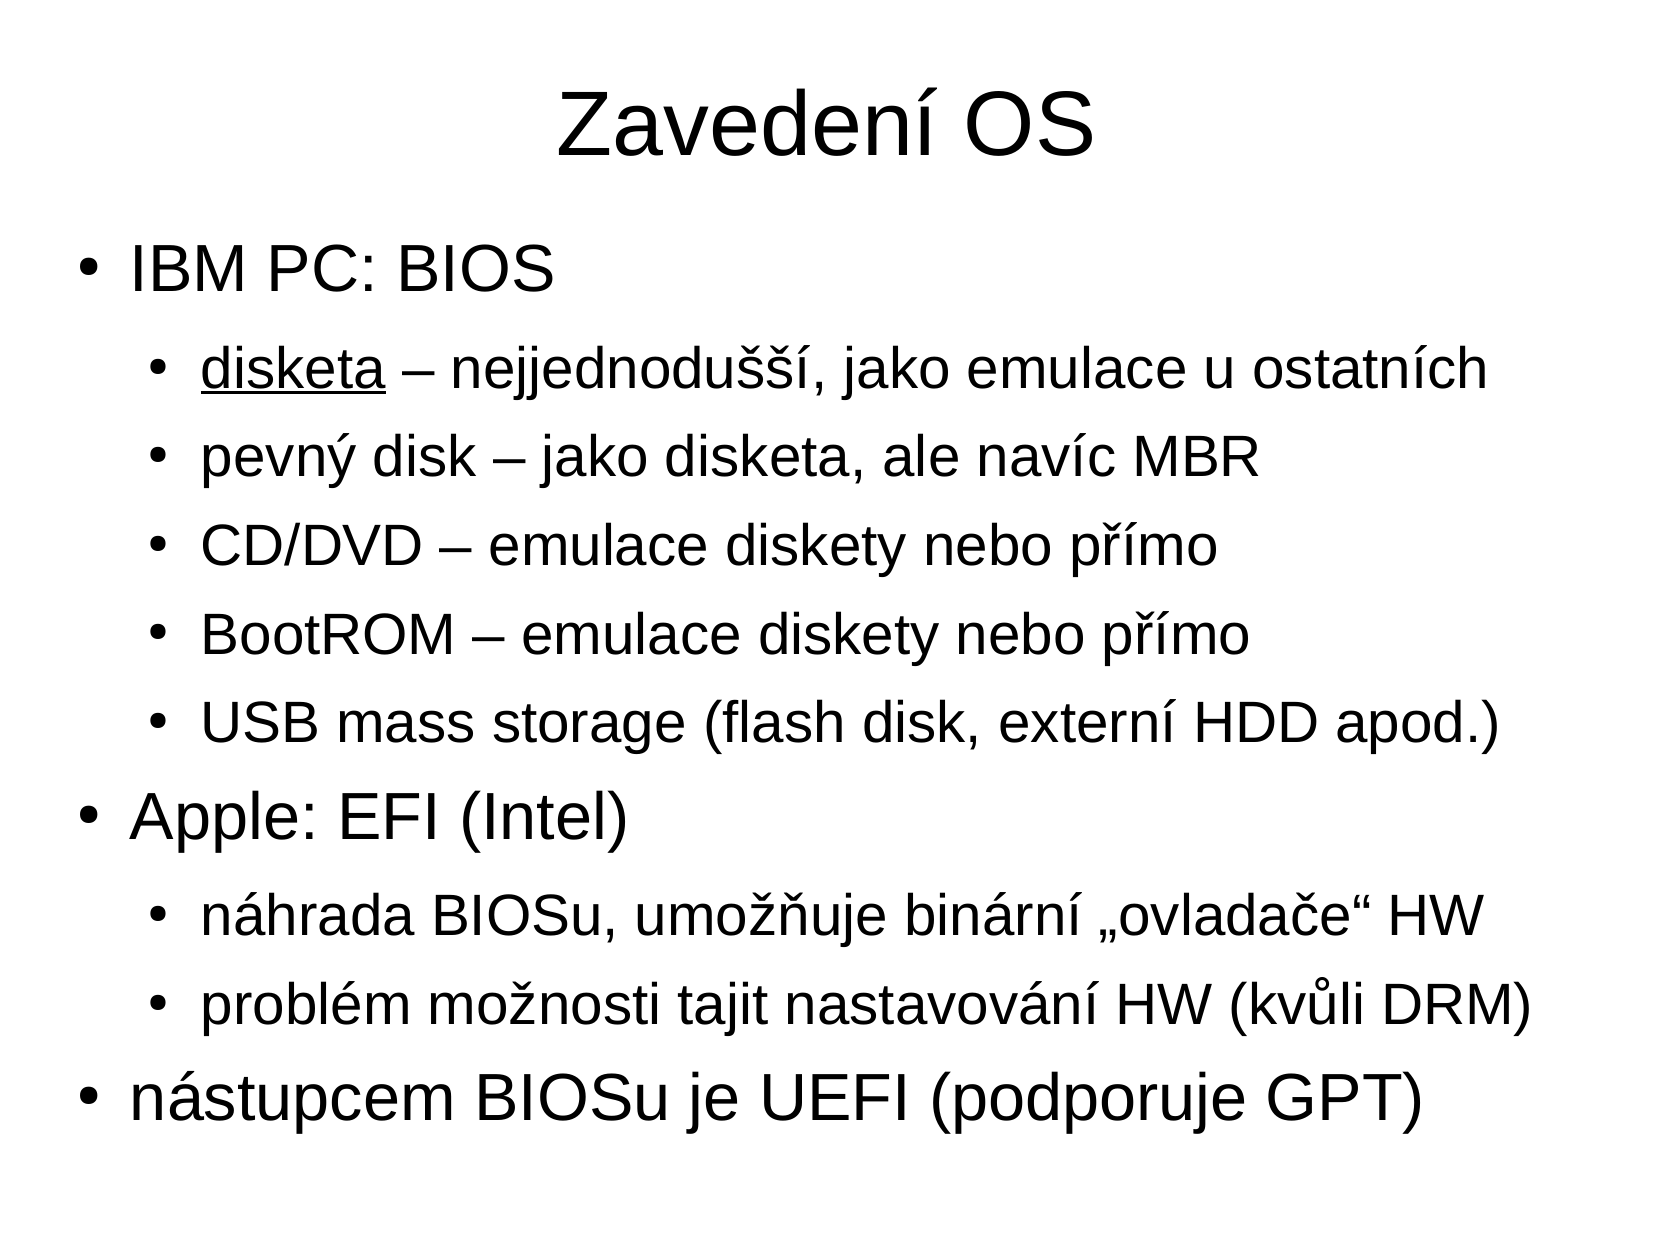

# Zavedení OS
IBM PC: BIOS
disketa – nejjednodušší, jako emulace u ostatních
pevný disk – jako disketa, ale navíc MBR
CD/DVD – emulace diskety nebo přímo
BootROM – emulace diskety nebo přímo
USB mass storage (flash disk, externí HDD apod.)
Apple: EFI (Intel)
náhrada BIOSu, umožňuje binární „ovladače“ HW
problém možnosti tajit nastavování HW (kvůli DRM)
nástupcem BIOSu je UEFI (podporuje GPT)